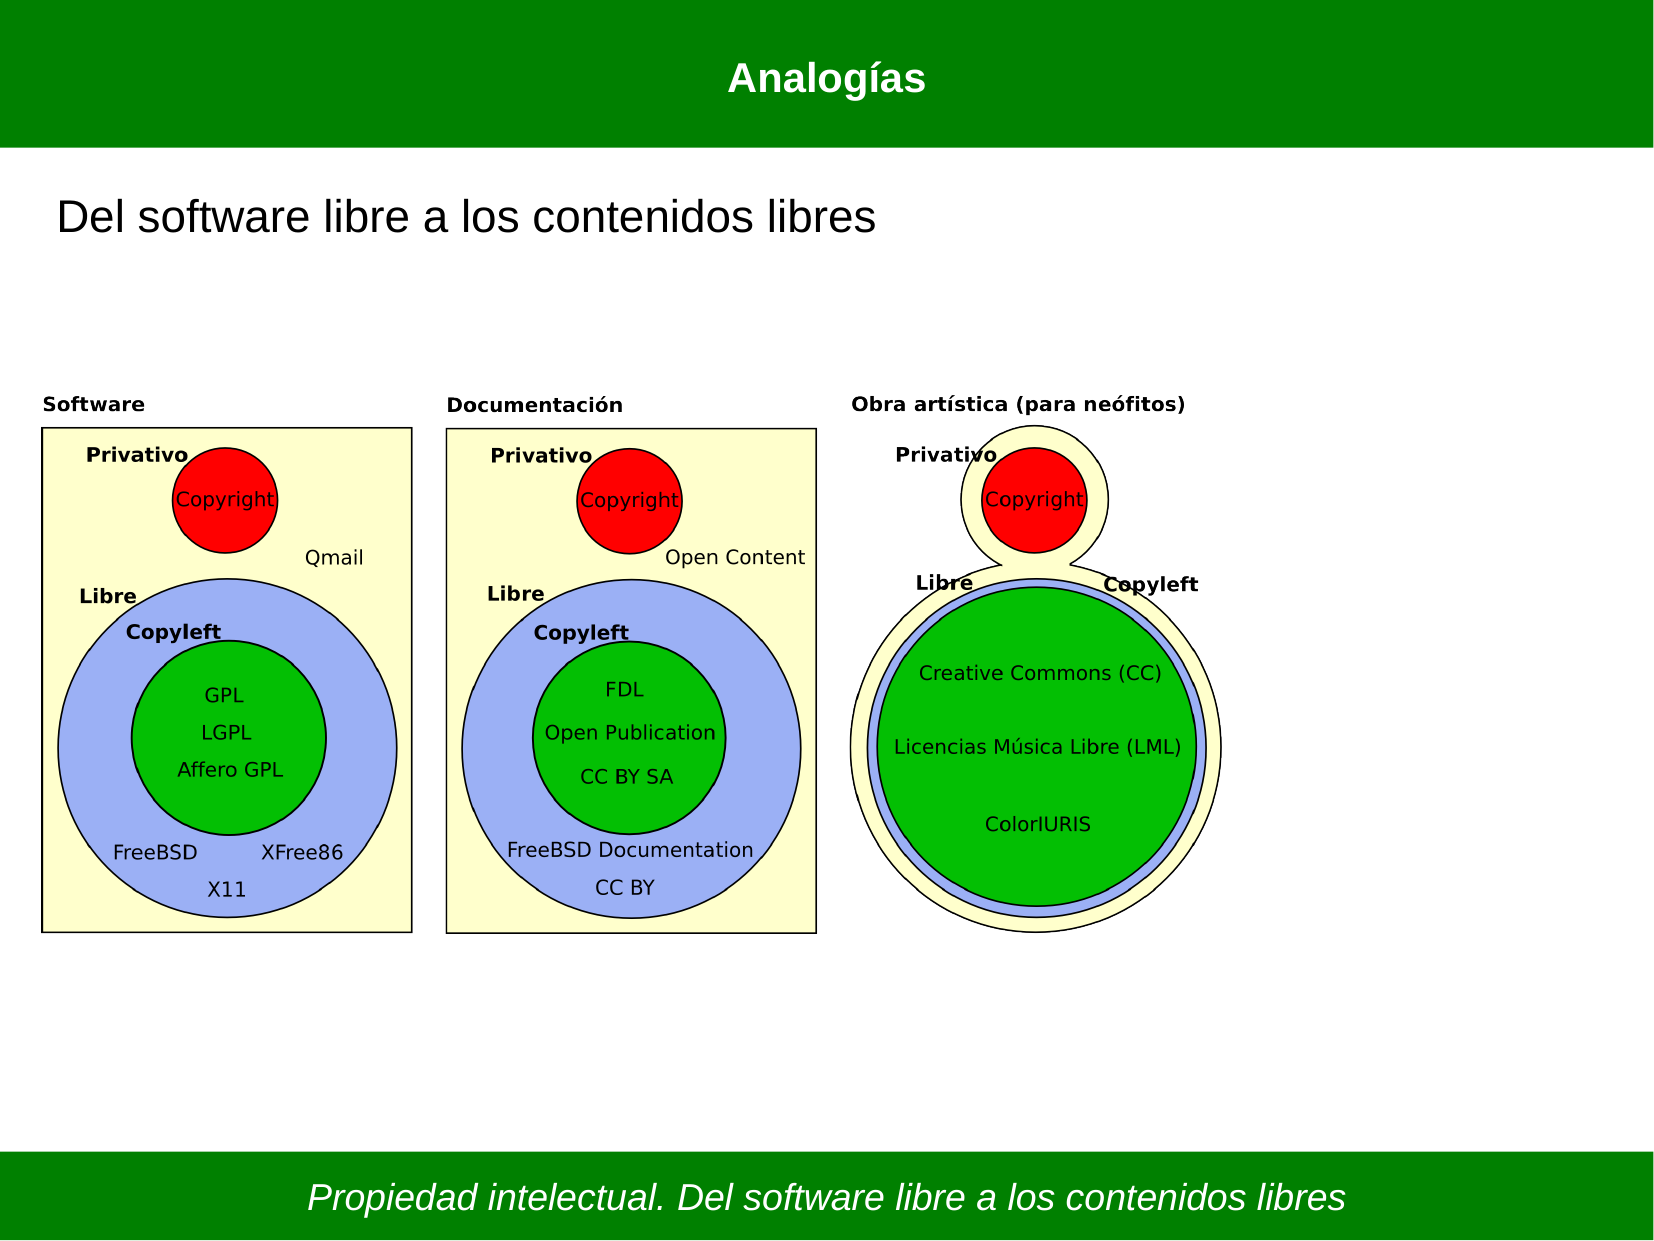

Analogías
Del software libre a los contenidos libres
Propiedad intelectual. Del software libre a los contenidos libres